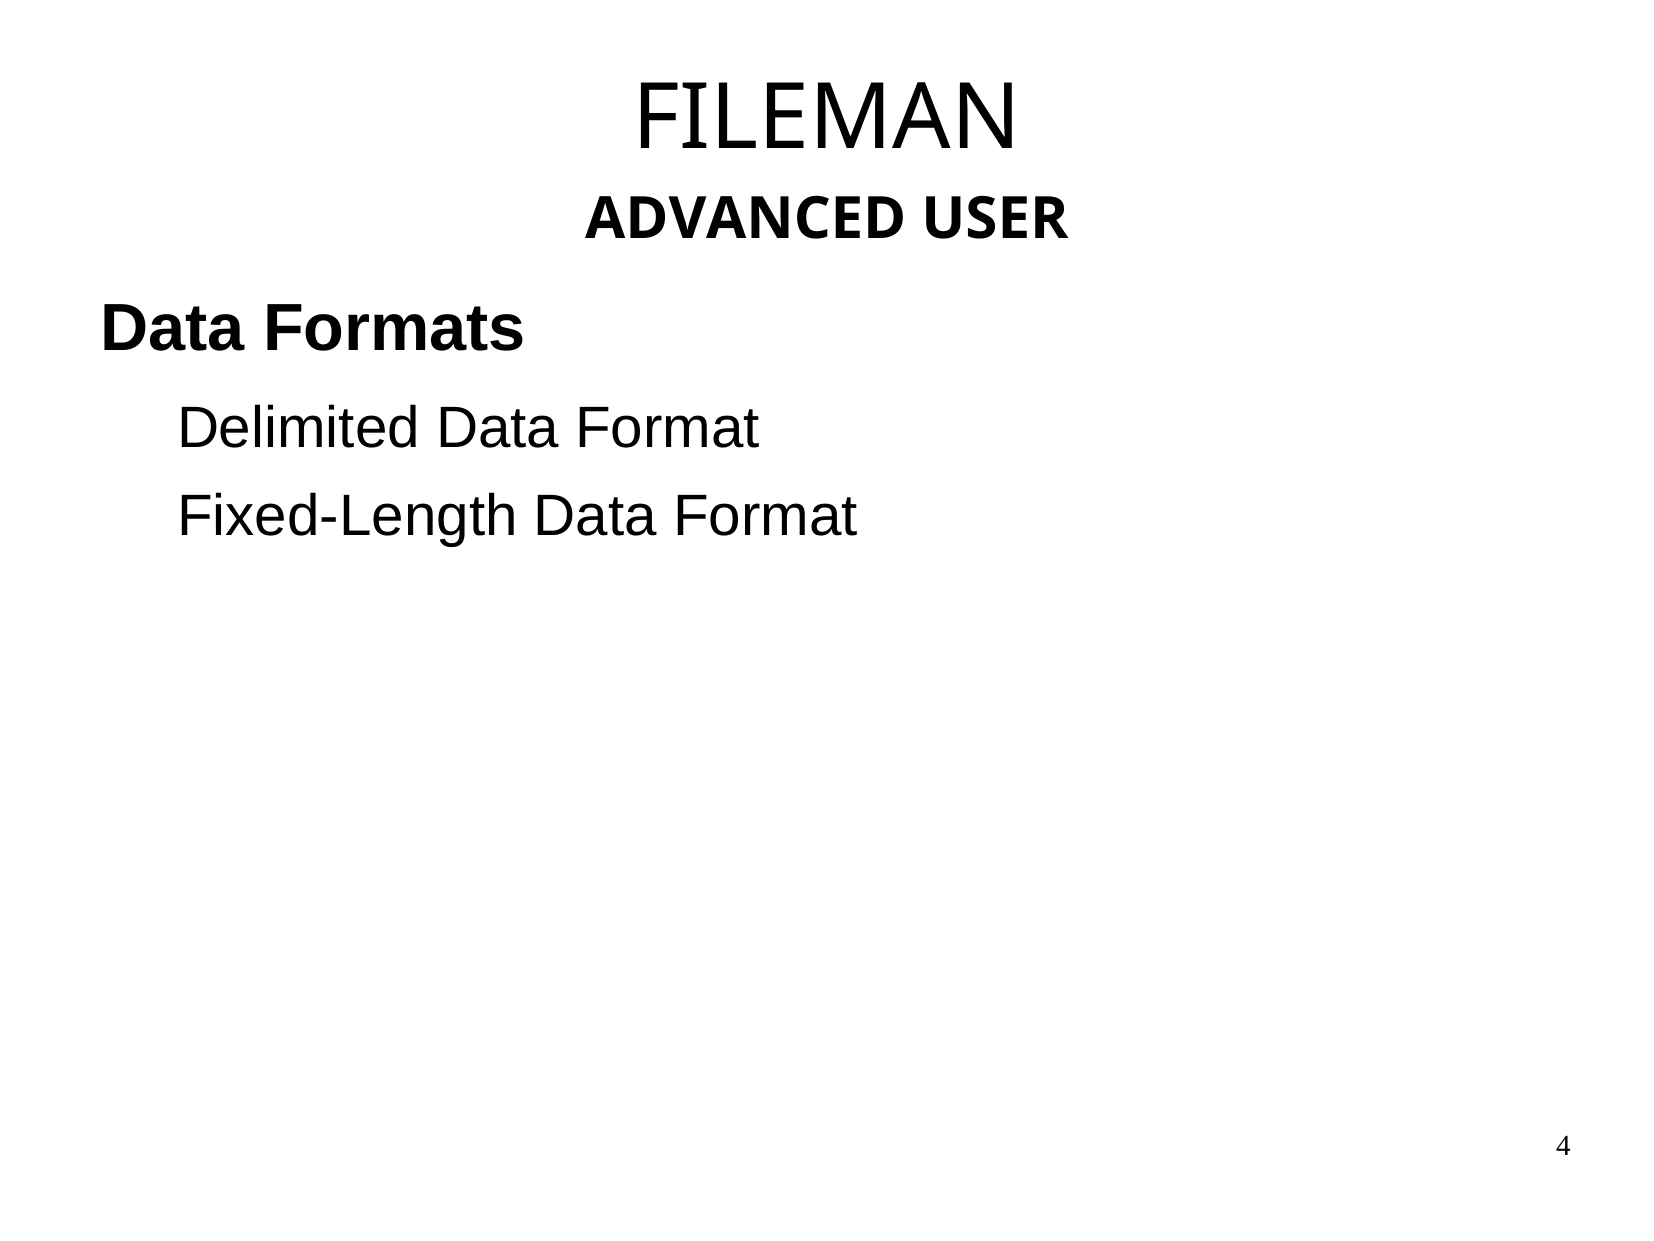

# FILEMAN ADVANCED USER
Data Formats
Delimited Data Format
Fixed-Length Data Format
4